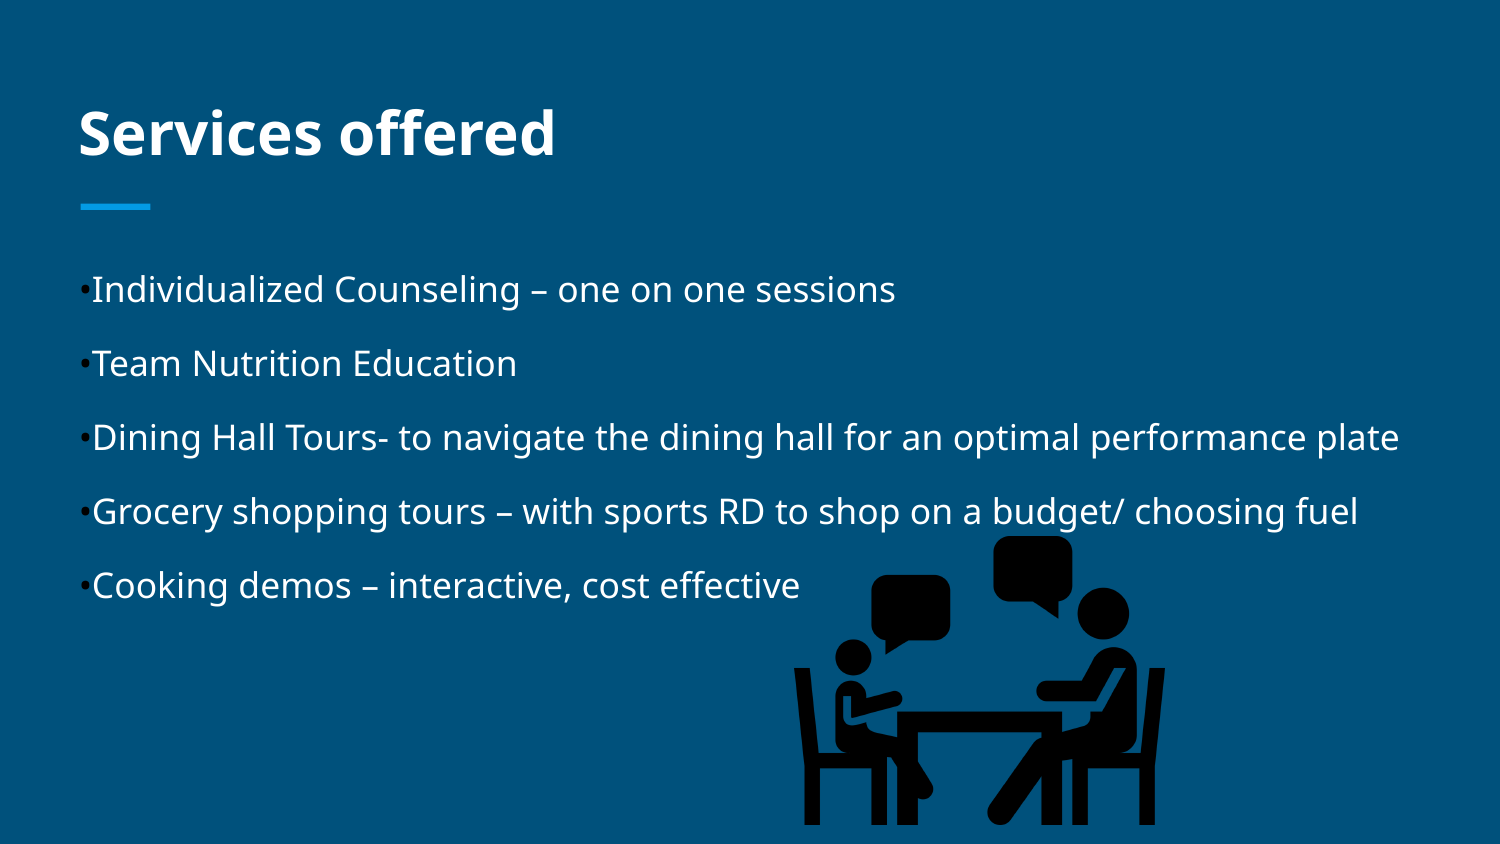

# Services offered
•Individualized Counseling – one on one sessions
•Team Nutrition Education
•Dining Hall Tours- to navigate the dining hall for an optimal performance plate
•Grocery shopping tours – with sports RD to shop on a budget/ choosing fuel
•Cooking demos – interactive, cost effective